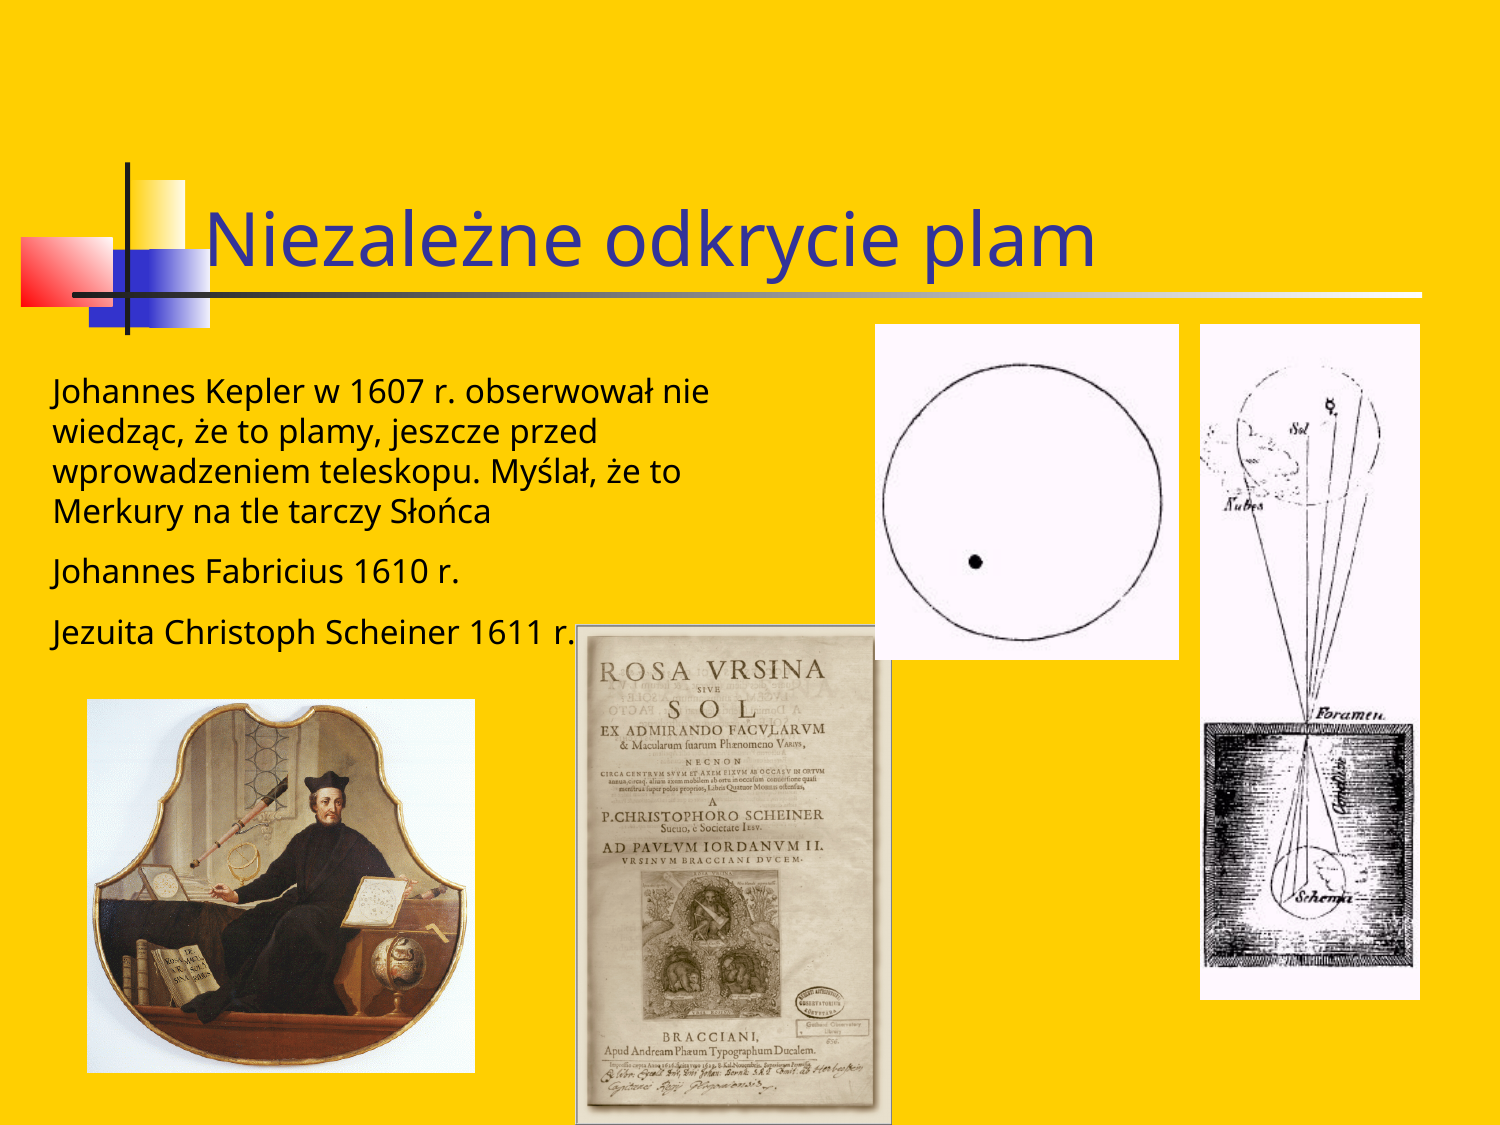

# Niezależne odkrycie plam
Johannes Kepler w 1607 r. obserwował nie wiedząc, że to plamy, jeszcze przed wprowadzeniem teleskopu. Myślał, że to Merkury na tle tarczy Słońca
Johannes Fabricius 1610 r.
Jezuita Christoph Scheiner 1611 r.